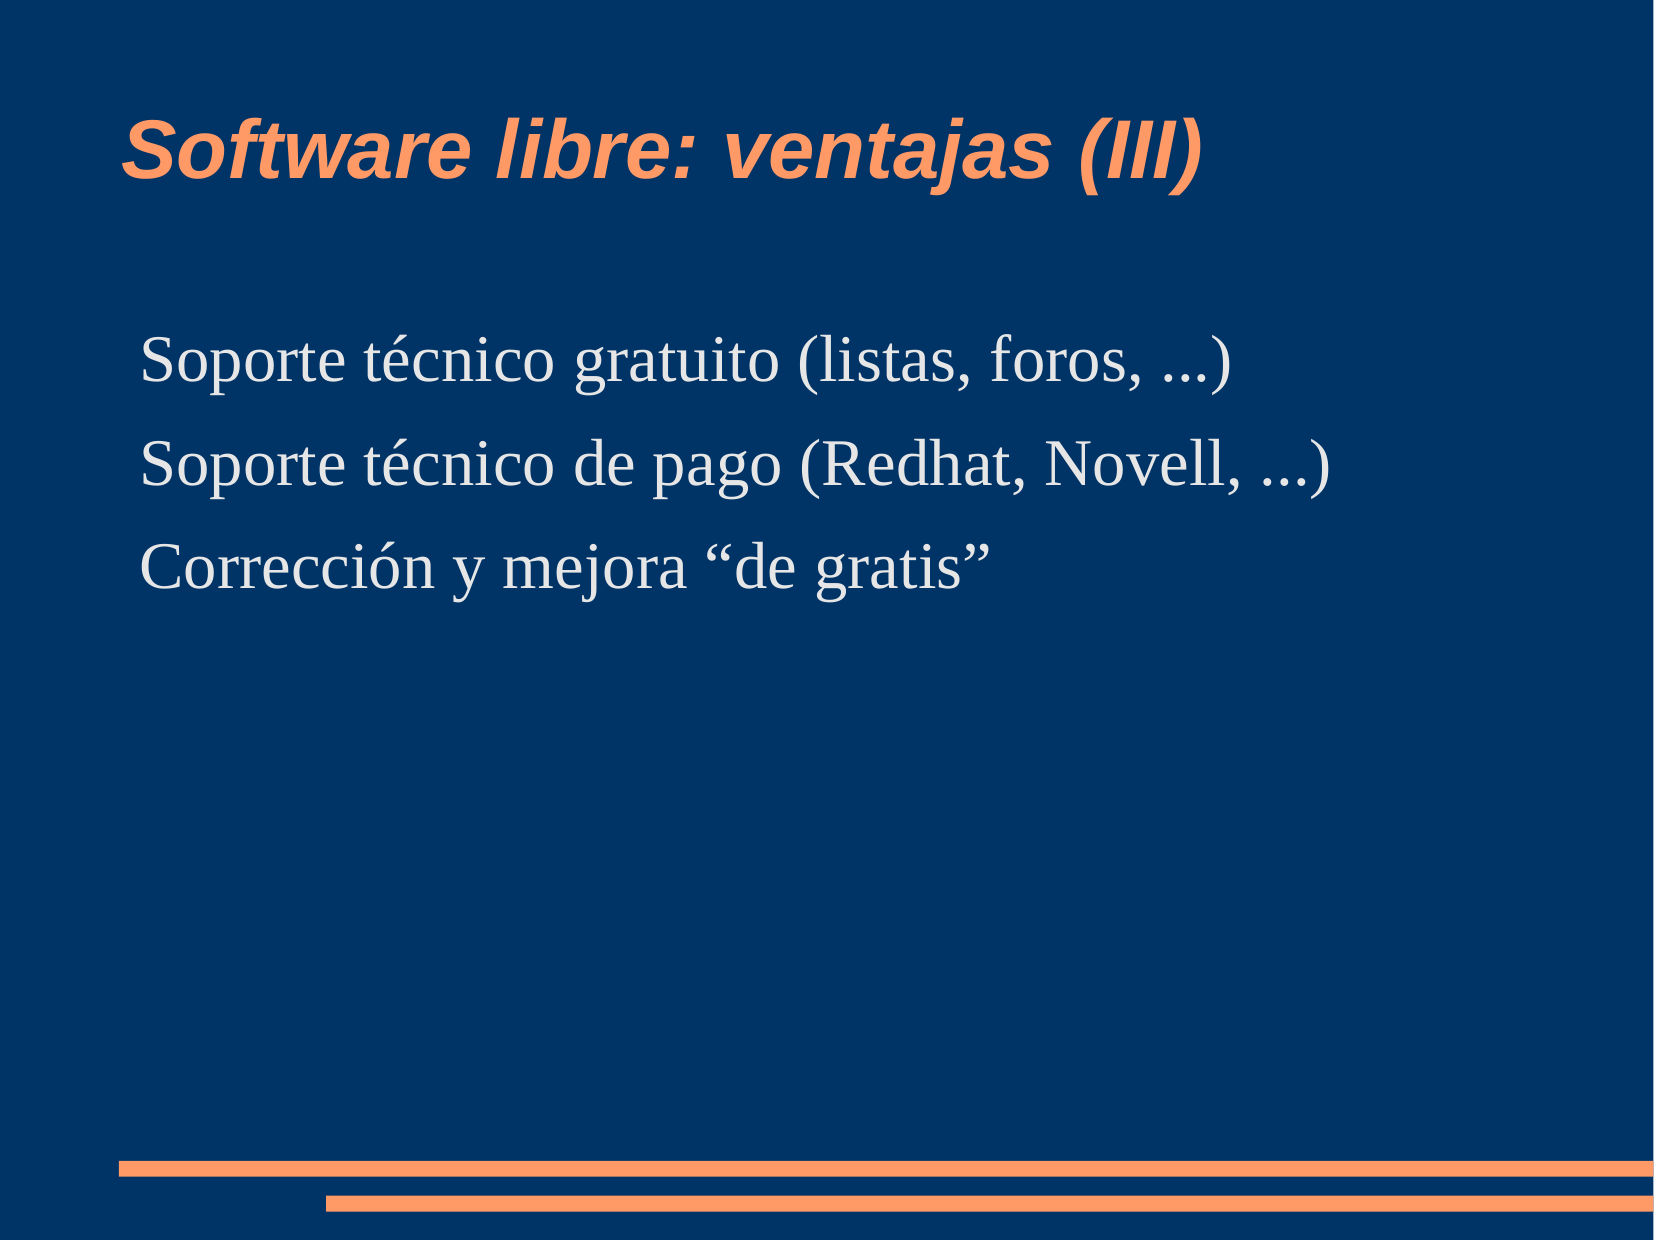

# Software libre: ventajas (III)
Soporte técnico gratuito (listas, foros, ...)
Soporte técnico de pago (Redhat, Novell, ...)
Corrección y mejora “de gratis”